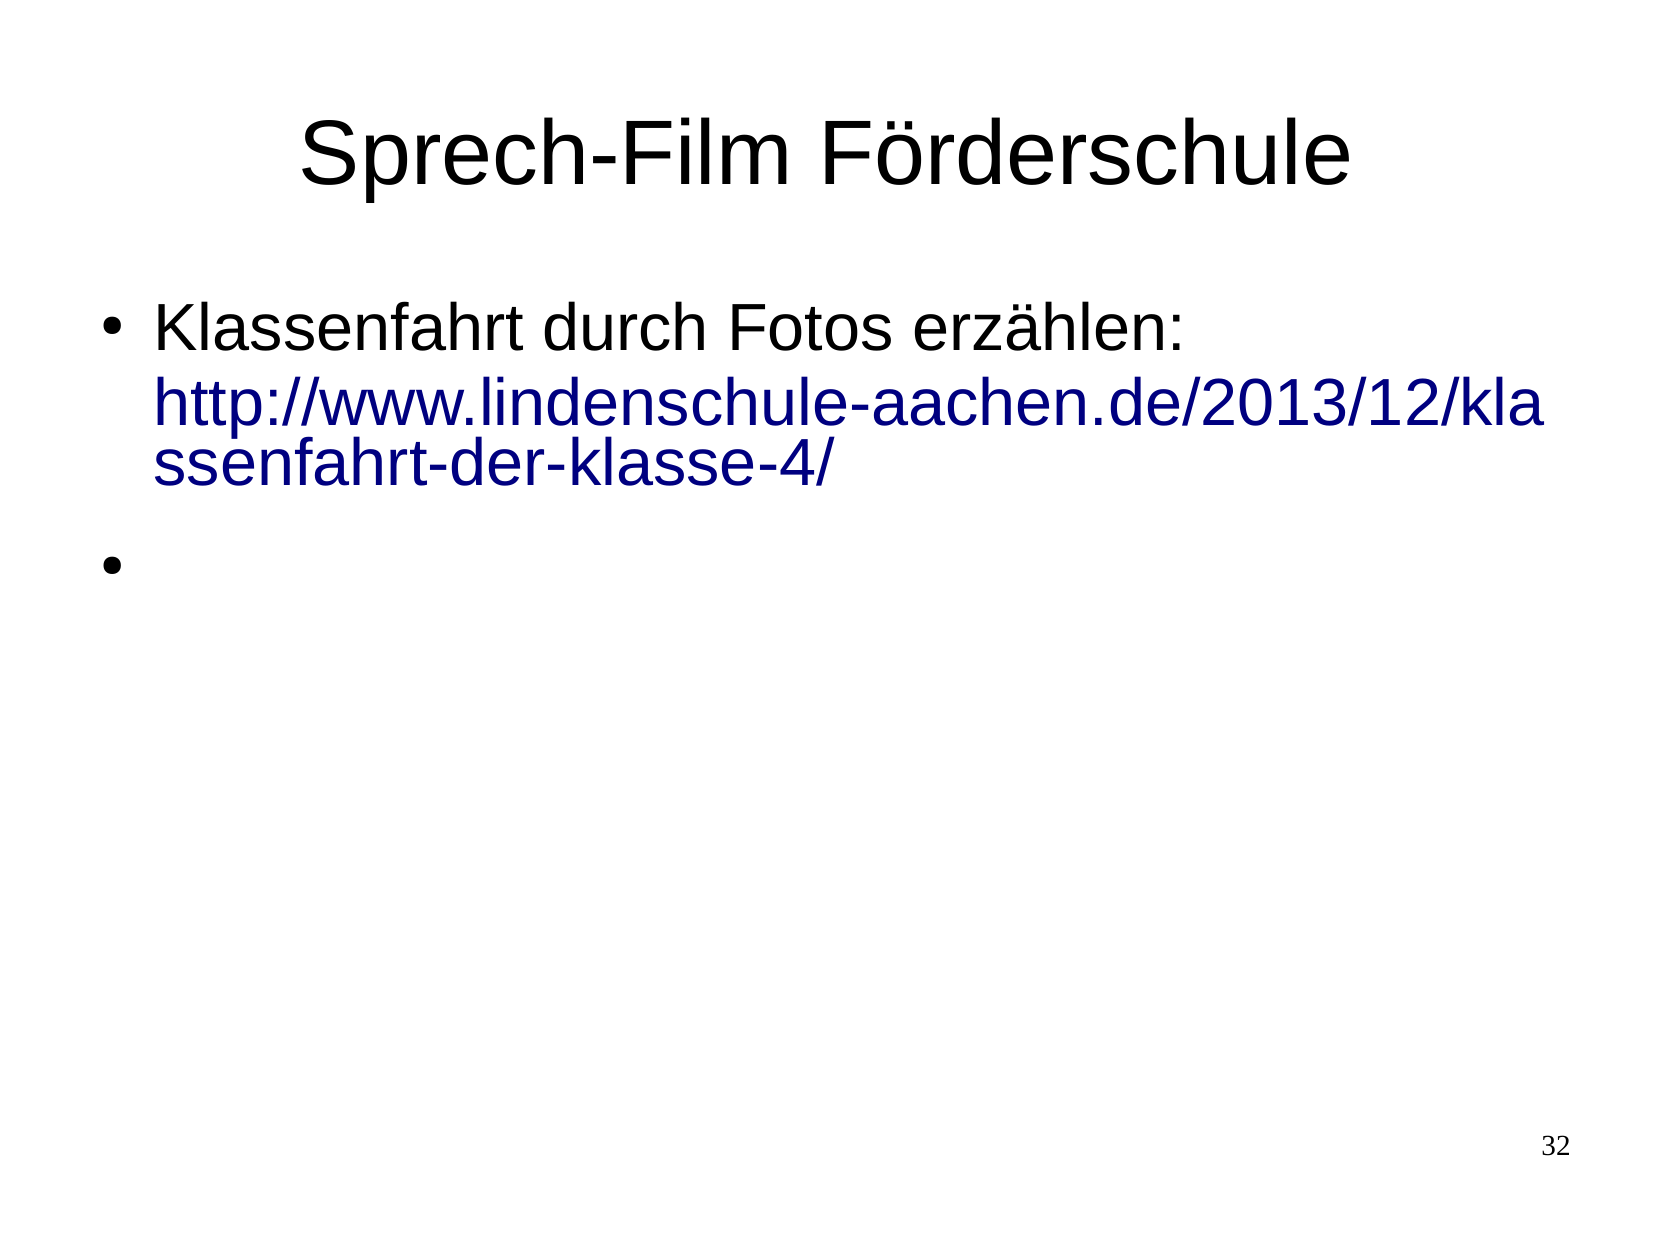

# Sprech-Film Förderschule
Klassenfahrt durch Fotos erzählen: http://www.lindenschule-aachen.de/2013/12/klassenfahrt-der-klasse-4/
32